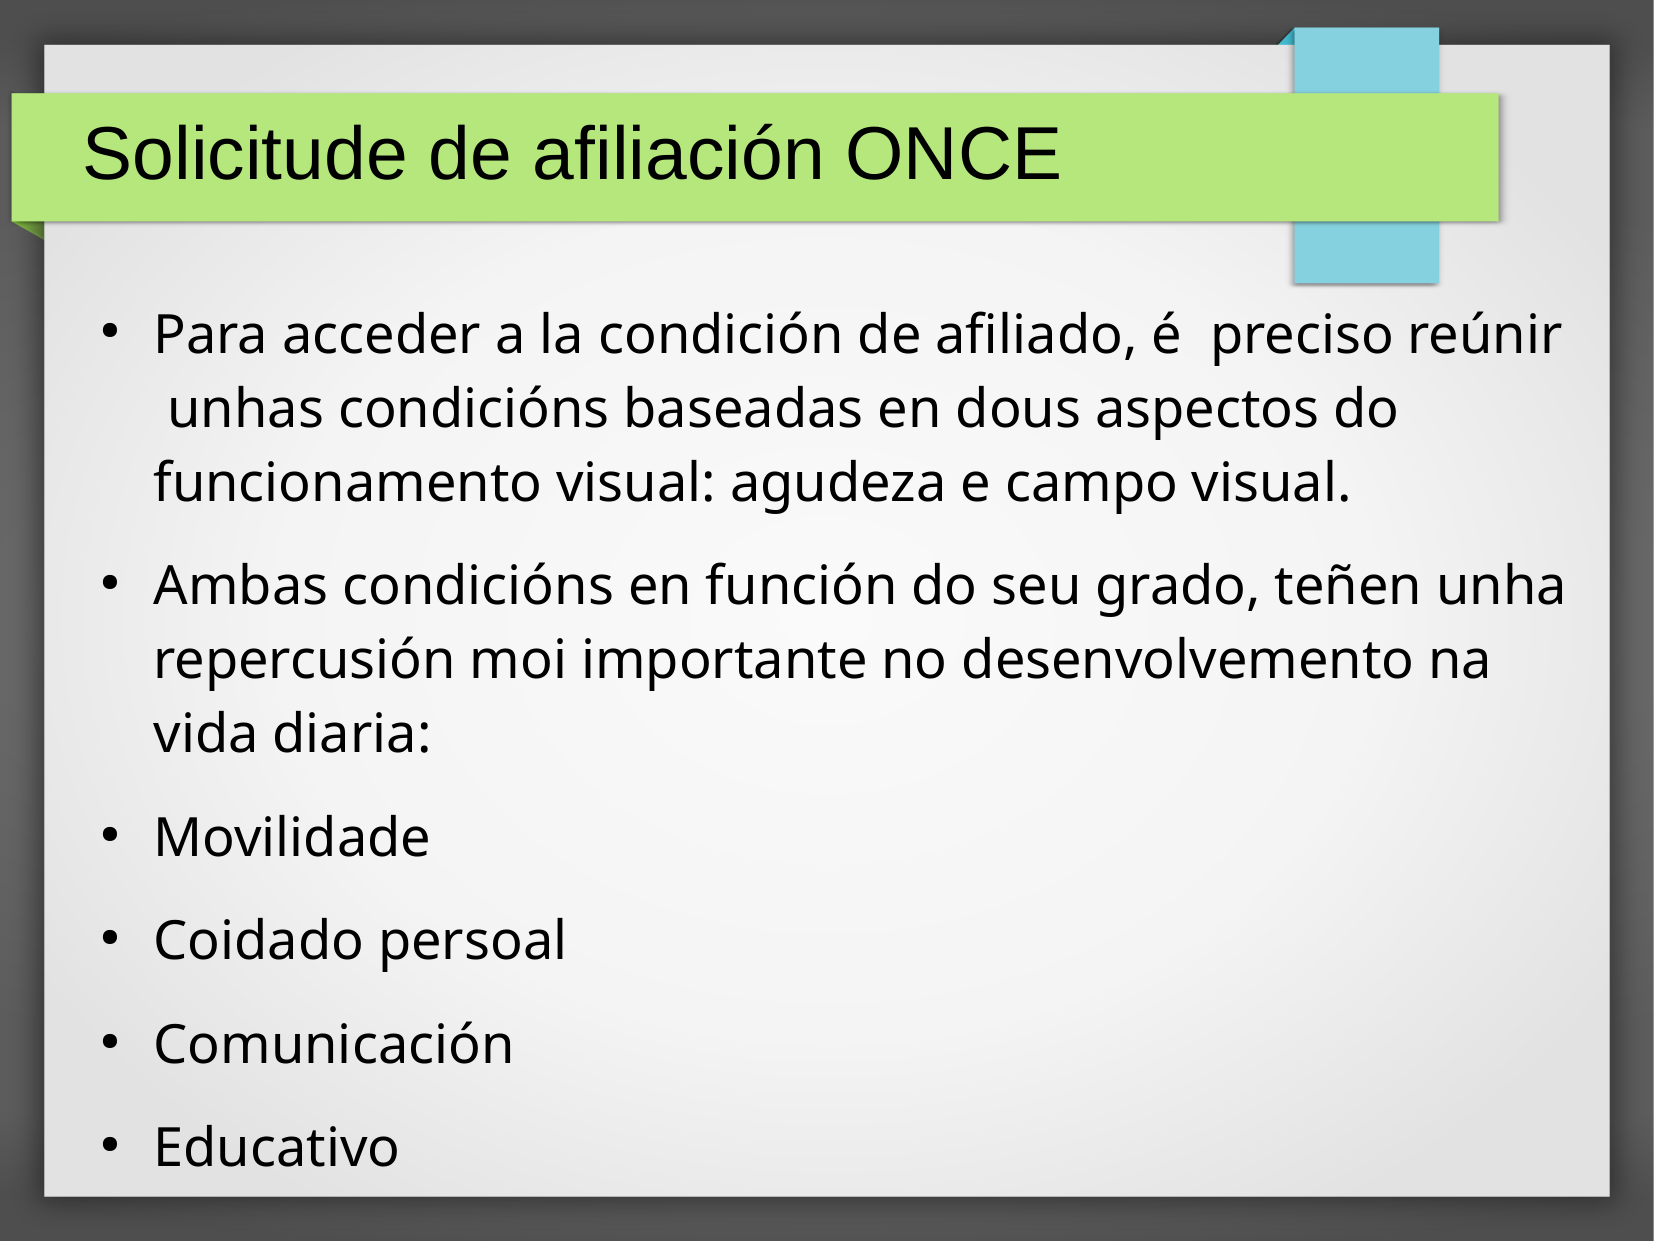

# Solicitude de afiliación ONCE
Para acceder a la condición de afiliado, é preciso reúnir unhas condicións baseadas en dous aspectos do funcionamento visual: agudeza e campo visual.
Ambas condicións en función do seu grado, teñen unha repercusión moi importante no desenvolvemento na vida diaria:
Movilidade
Coidado persoal
Comunicación
Educativo